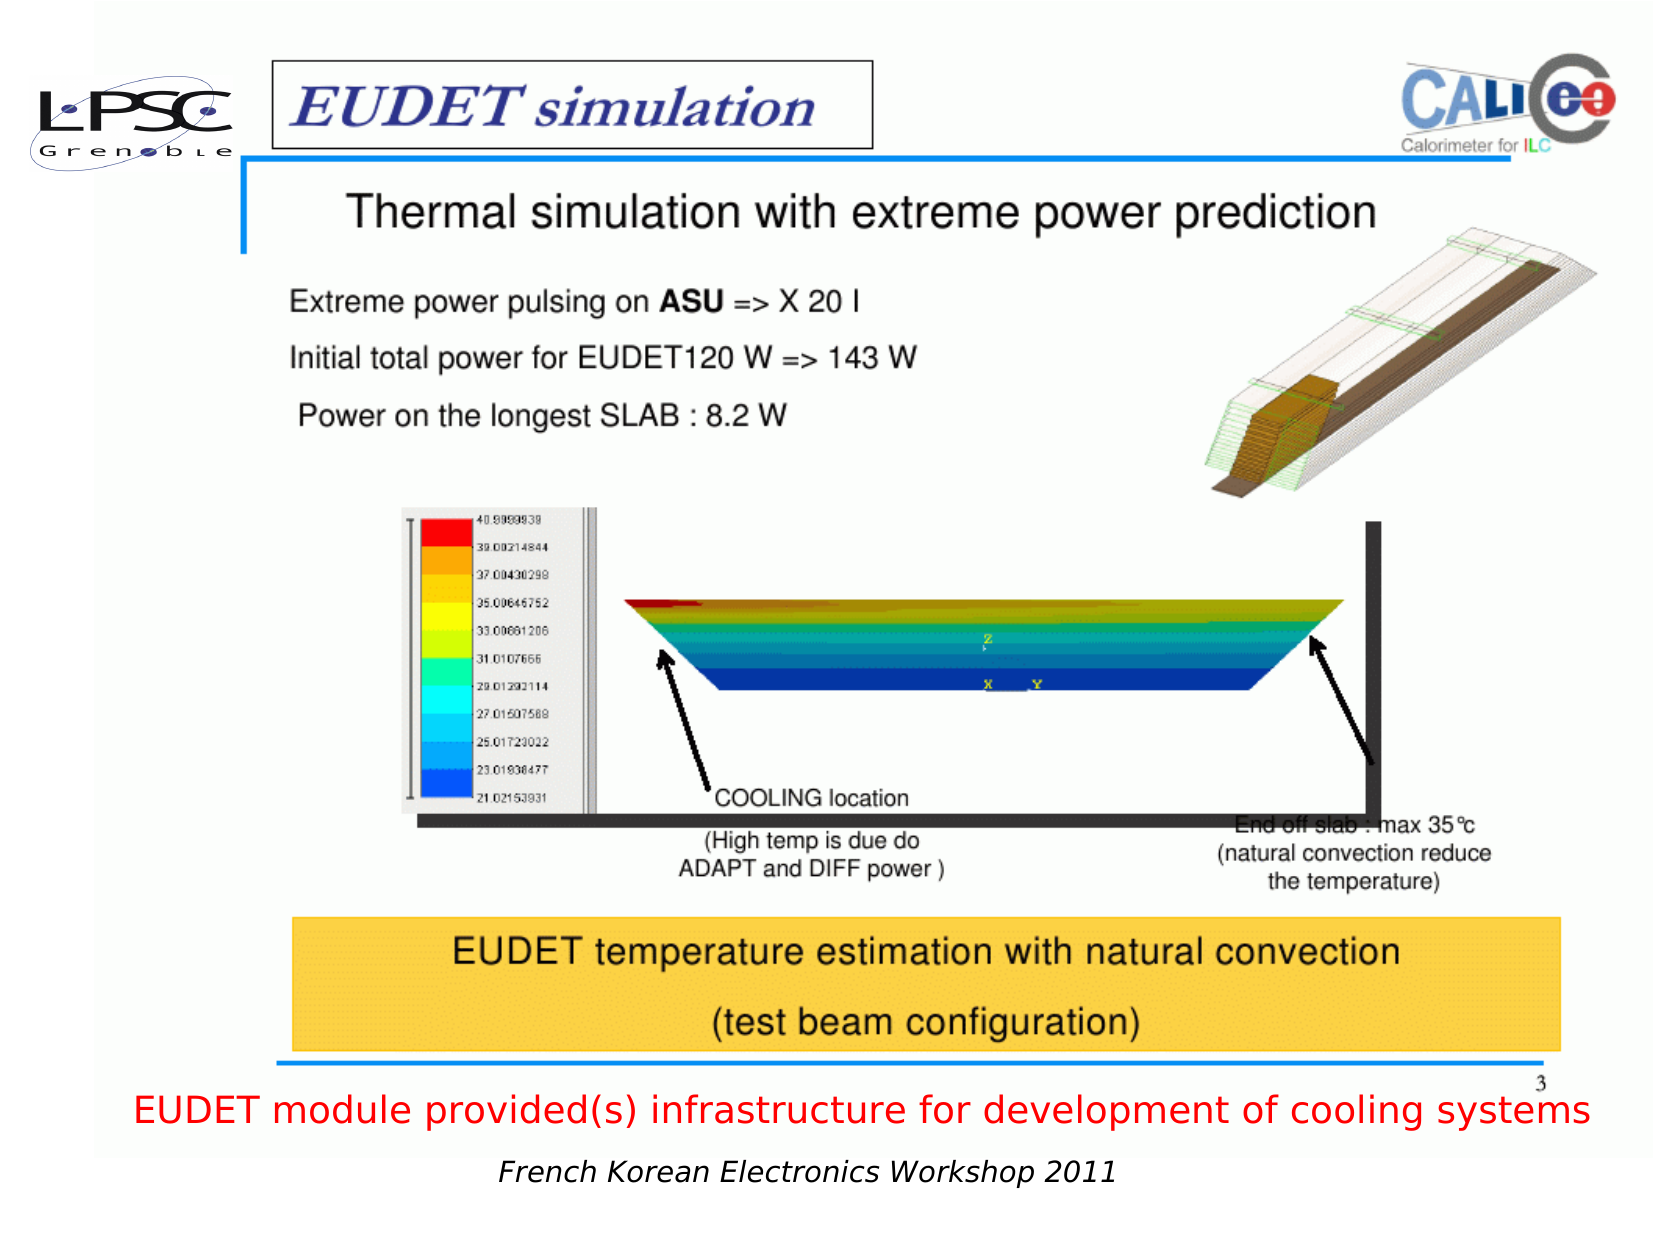

EUDET module provided(s) infrastructure for development of cooling systems
8